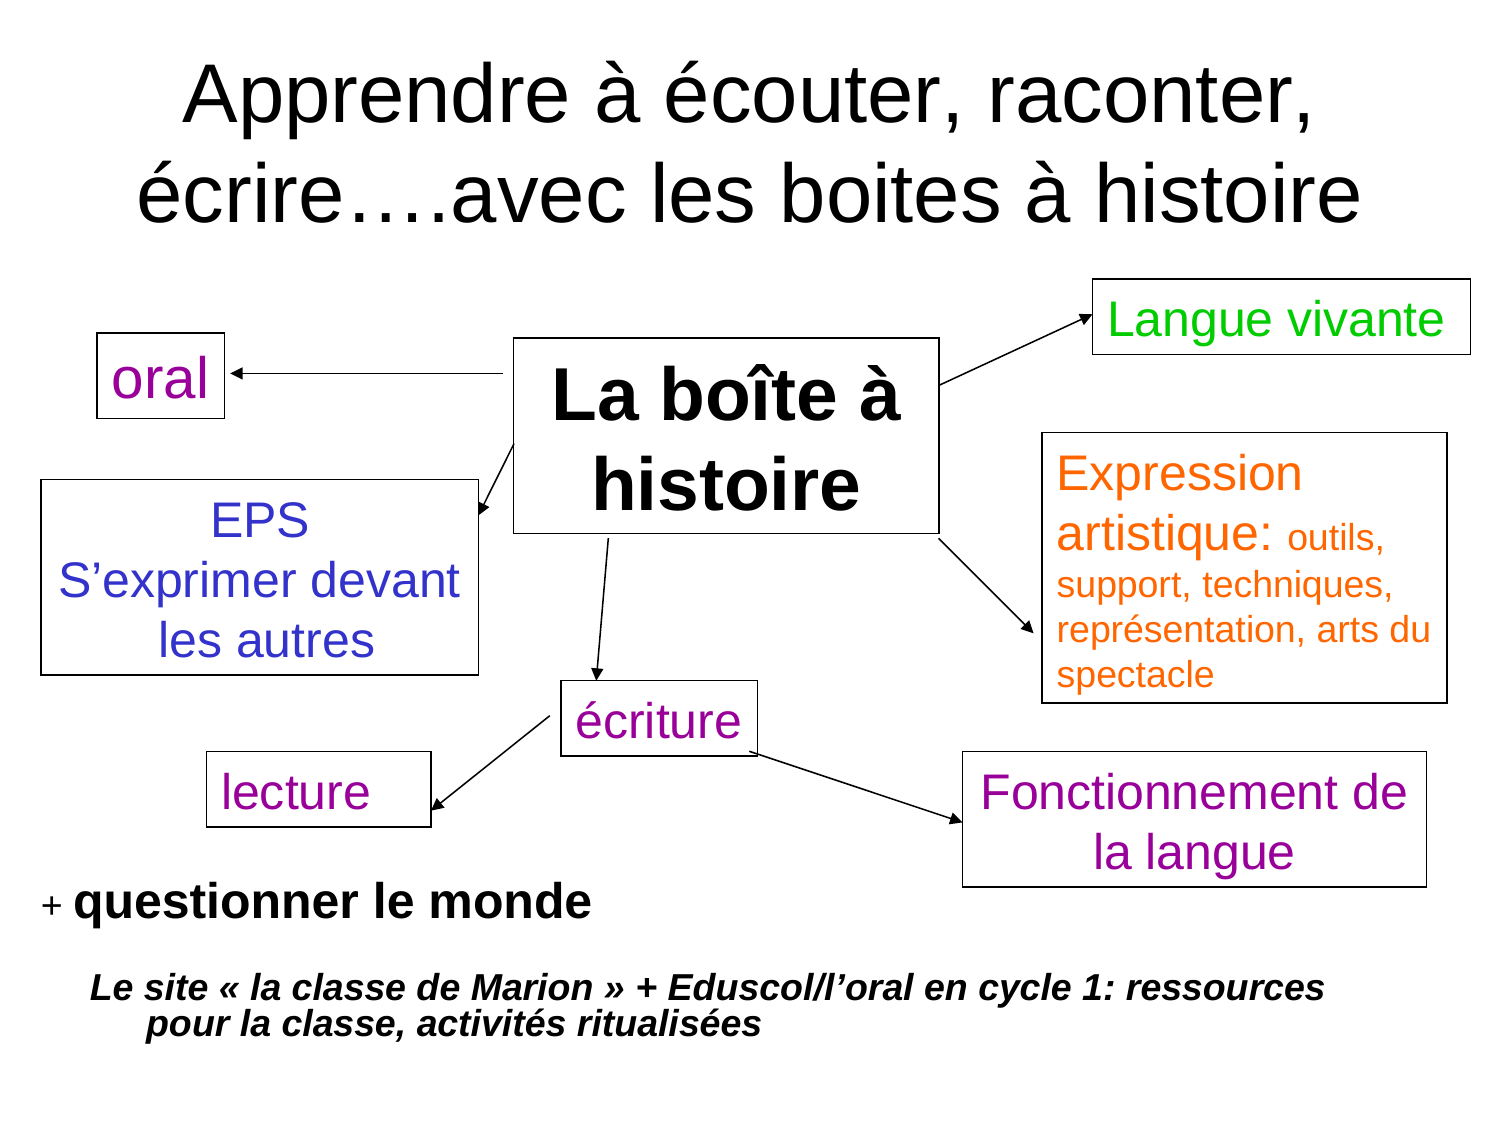

Apprendre à écouter, raconter, écrire….avec les boites à histoire
Langue vivante
oral
La boîte à histoire
Expression artistique: outils, support, techniques, représentation, arts du spectacle
EPS
S’exprimer devant
 les autres
écriture
lecture
Fonctionnement de la langue
+ questionner le monde
# Le site « la classe de Marion » + Eduscol/l’oral en cycle 1: ressources pour la classe, activités ritualisées